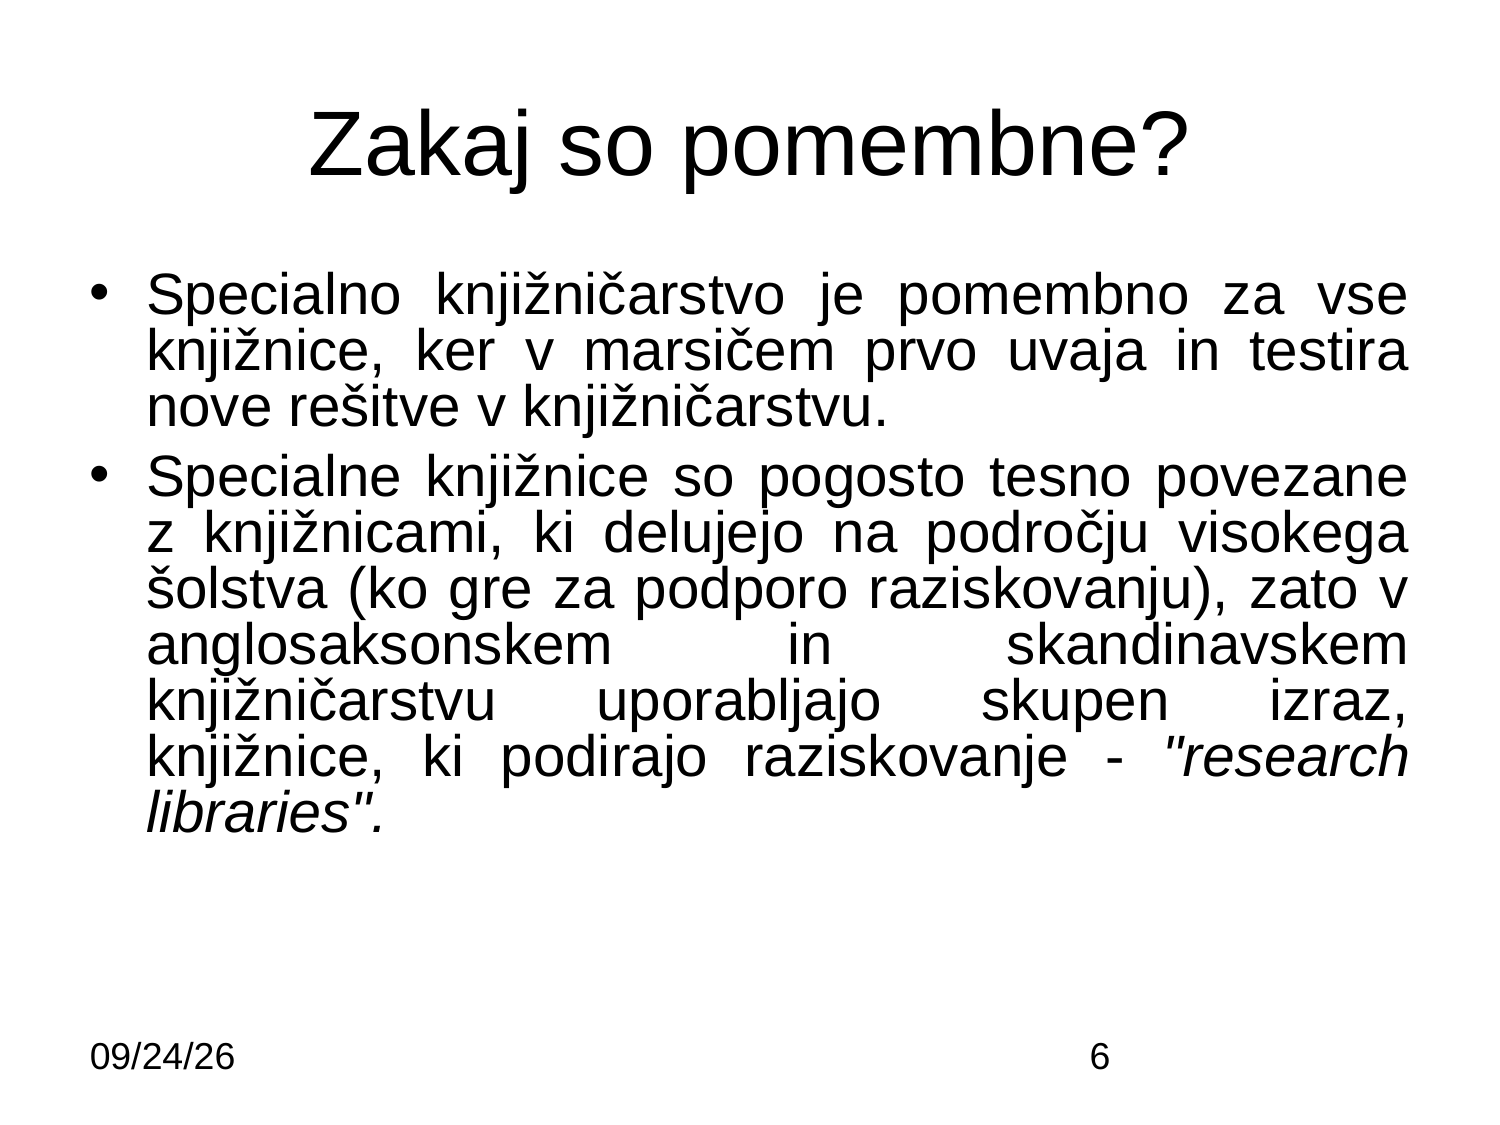

# Zakaj so pomembne?
Specialno knjižničarstvo je pomembno za vse knjižnice, ker v marsičem prvo uvaja in testira nove rešitve v knjižničarstvu.
Specialne knjižnice so pogosto tesno povezane z knjižnicami, ki delujejo na področju visokega šolstva (ko gre za podporo raziskovanju), zato v anglosaksonskem in skandinavskem knjižničarstvu uporabljajo skupen izraz, knjižnice, ki podirajo raziskovanje - "research libraries".
6